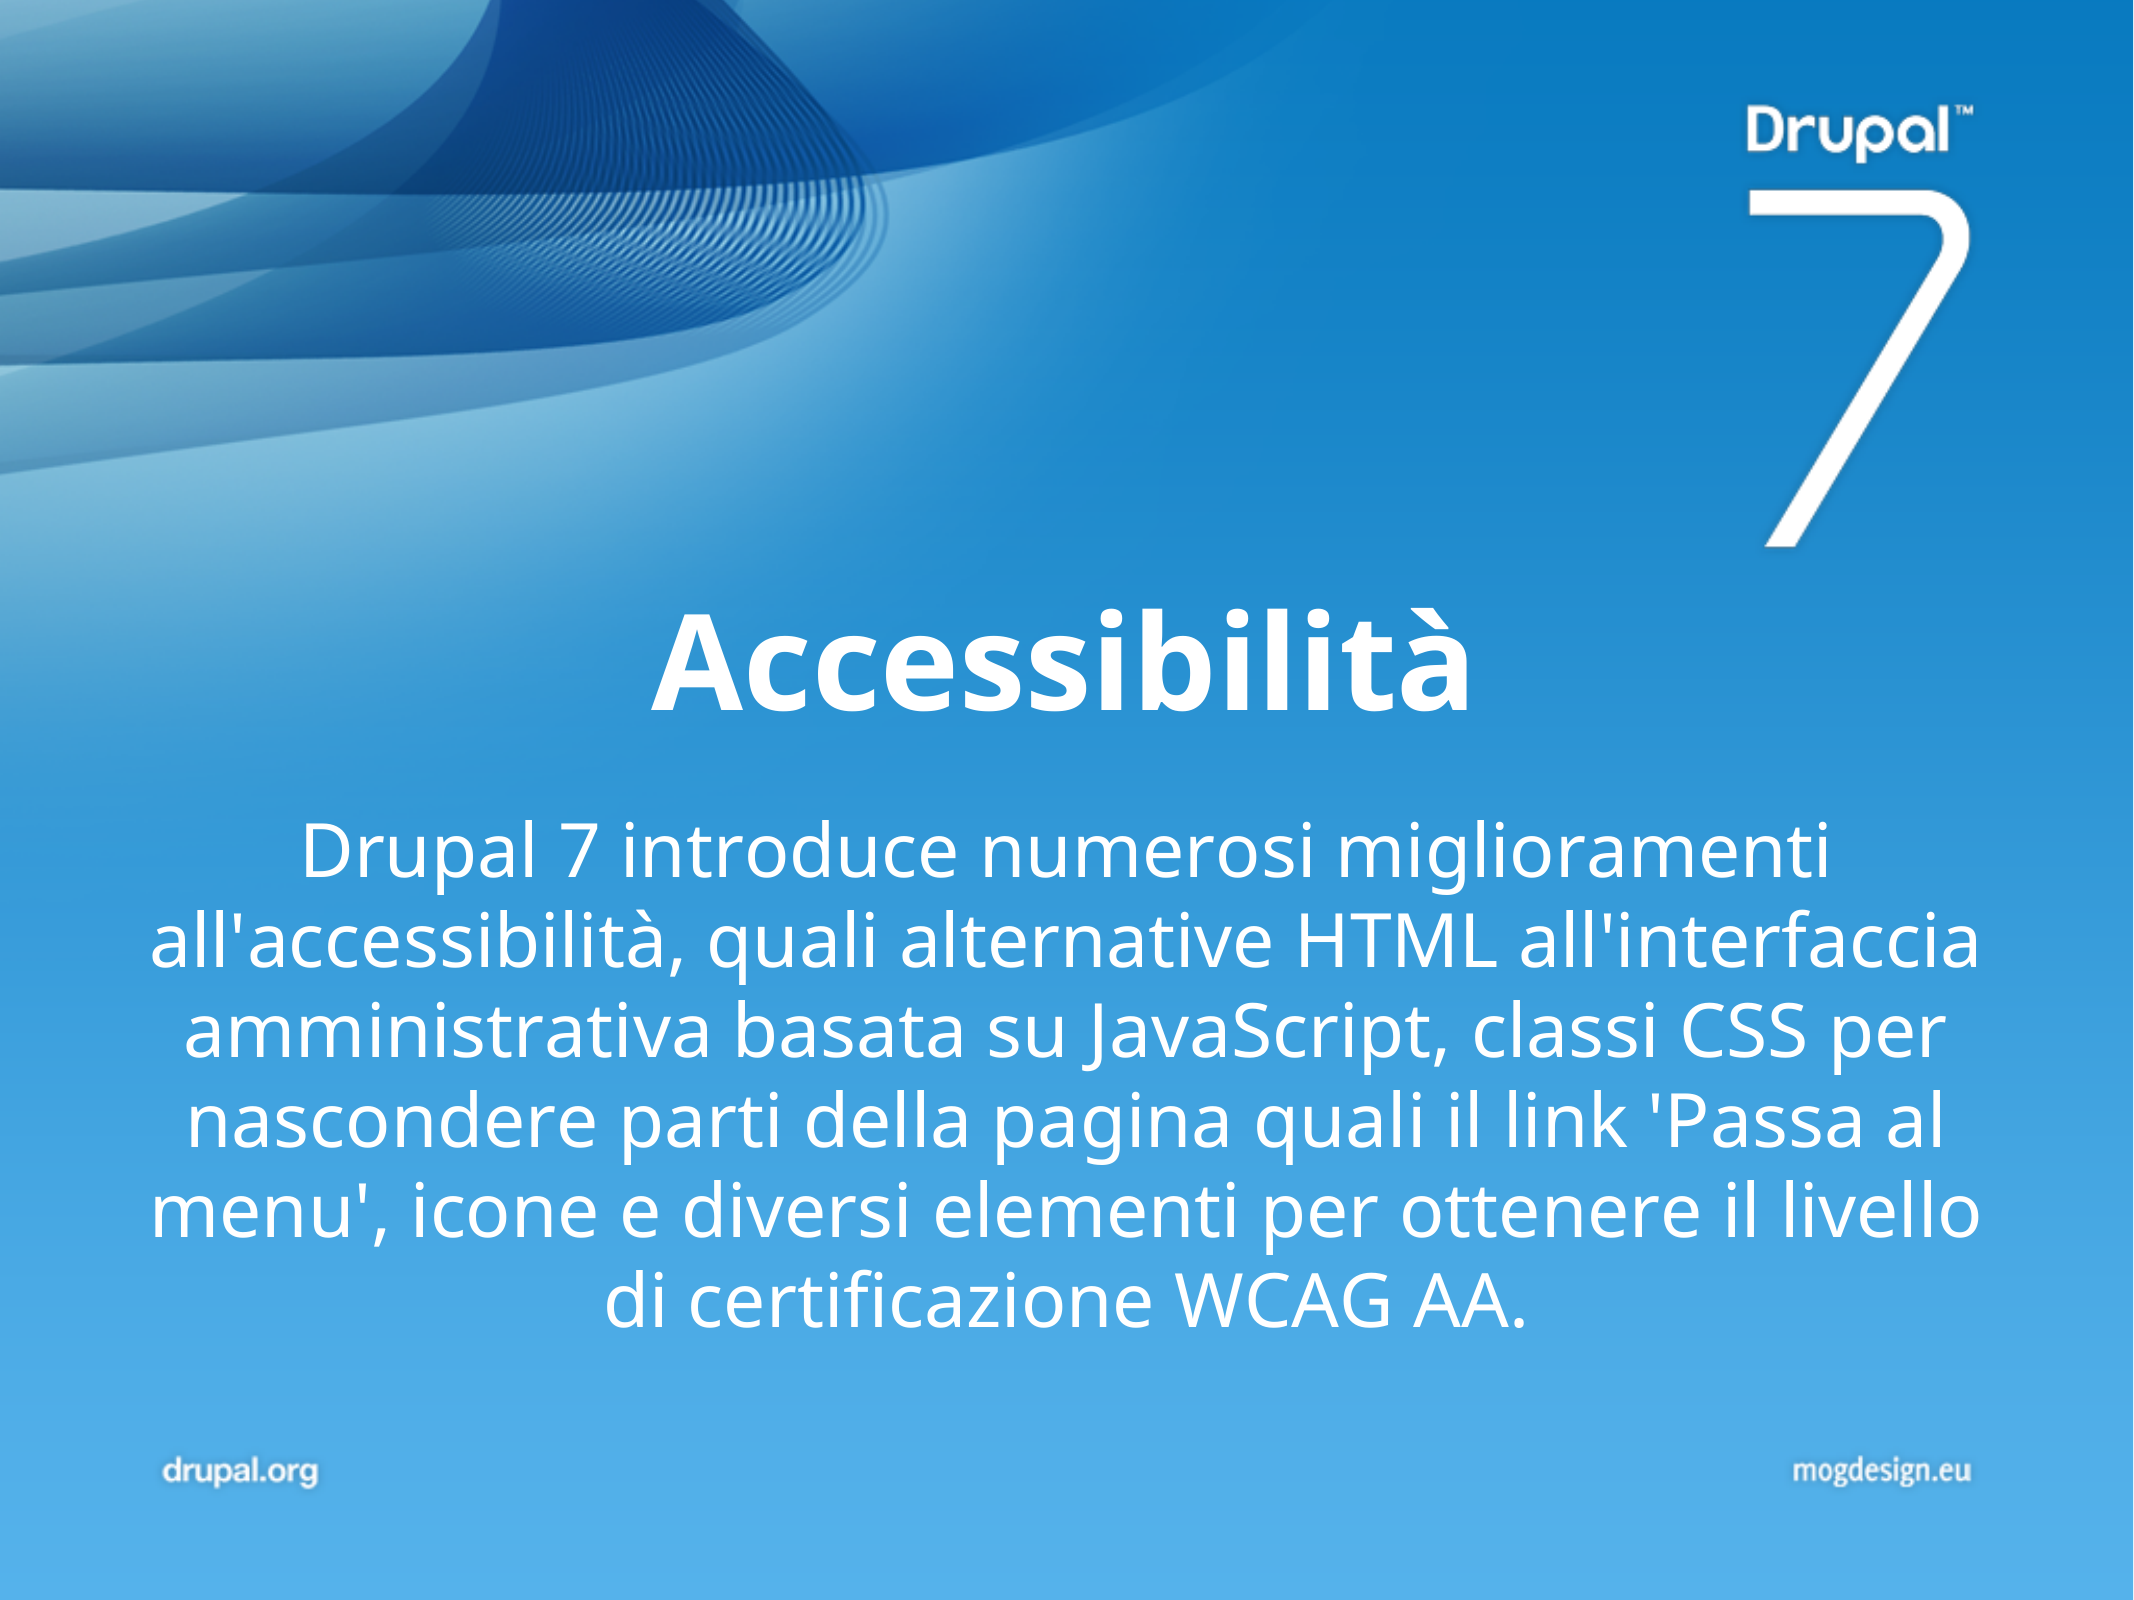

# Accessibilità
Drupal 7 introduce numerosi miglioramenti all'accessibilità, quali alternative HTML all'interfaccia amministrativa basata su JavaScript, classi CSS per nascondere parti della pagina quali il link 'Passa al menu', icone e diversi elementi per ottenere il livello di certificazione WCAG AA.